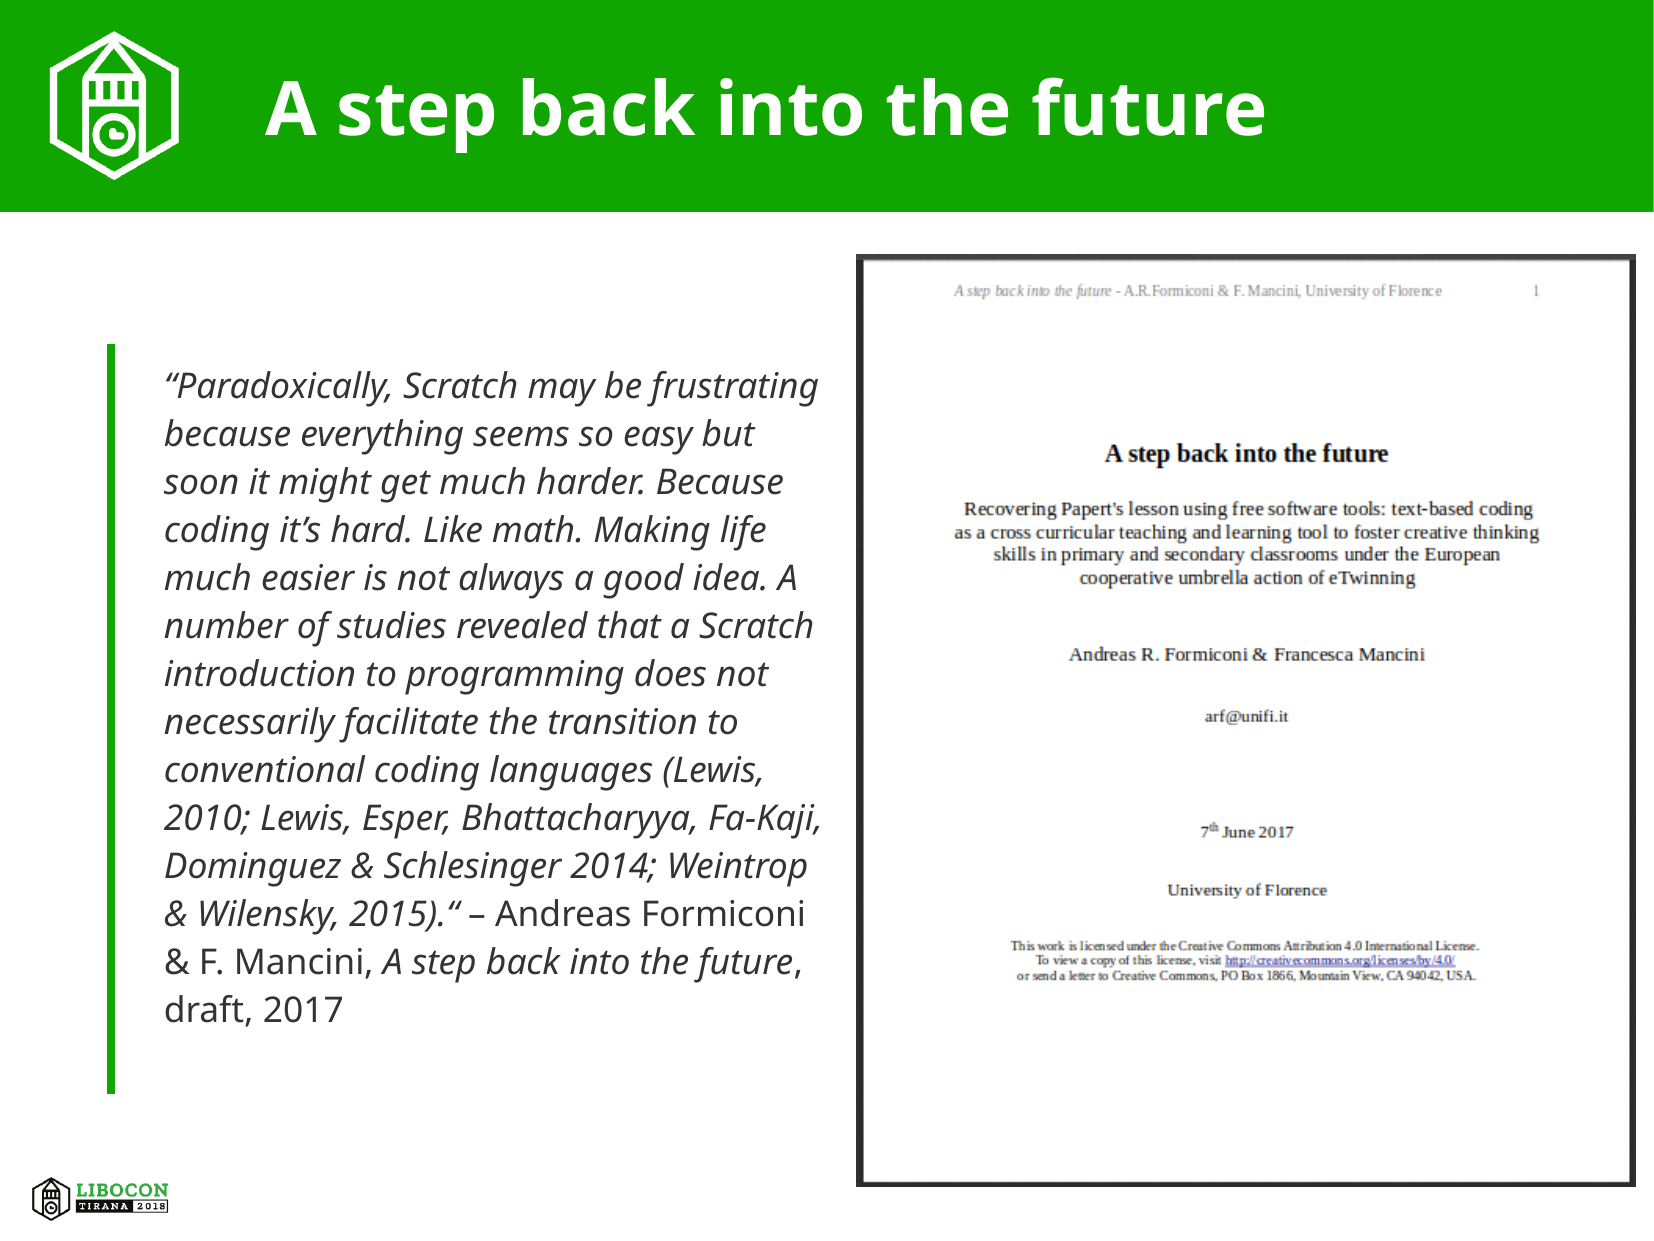

# A step back into the future
x
“Paradoxically, Scratch may be frustrating because everything seems so easy but soon it might get much harder. Because coding it’s hard. Like math. Making life much easier is not always a good idea. A number of studies revealed that a Scratch introduction to programming does not necessarily facilitate the transition to conventional coding languages (Lewis, 2010; Lewis, Esper, Bhattacharyya, Fa-Kaji, Dominguez & Schlesinger 2014; Weintrop & Wilensky, 2015).“ – Andreas Formiconi & F. Mancini, A step back into the future, draft, 2017